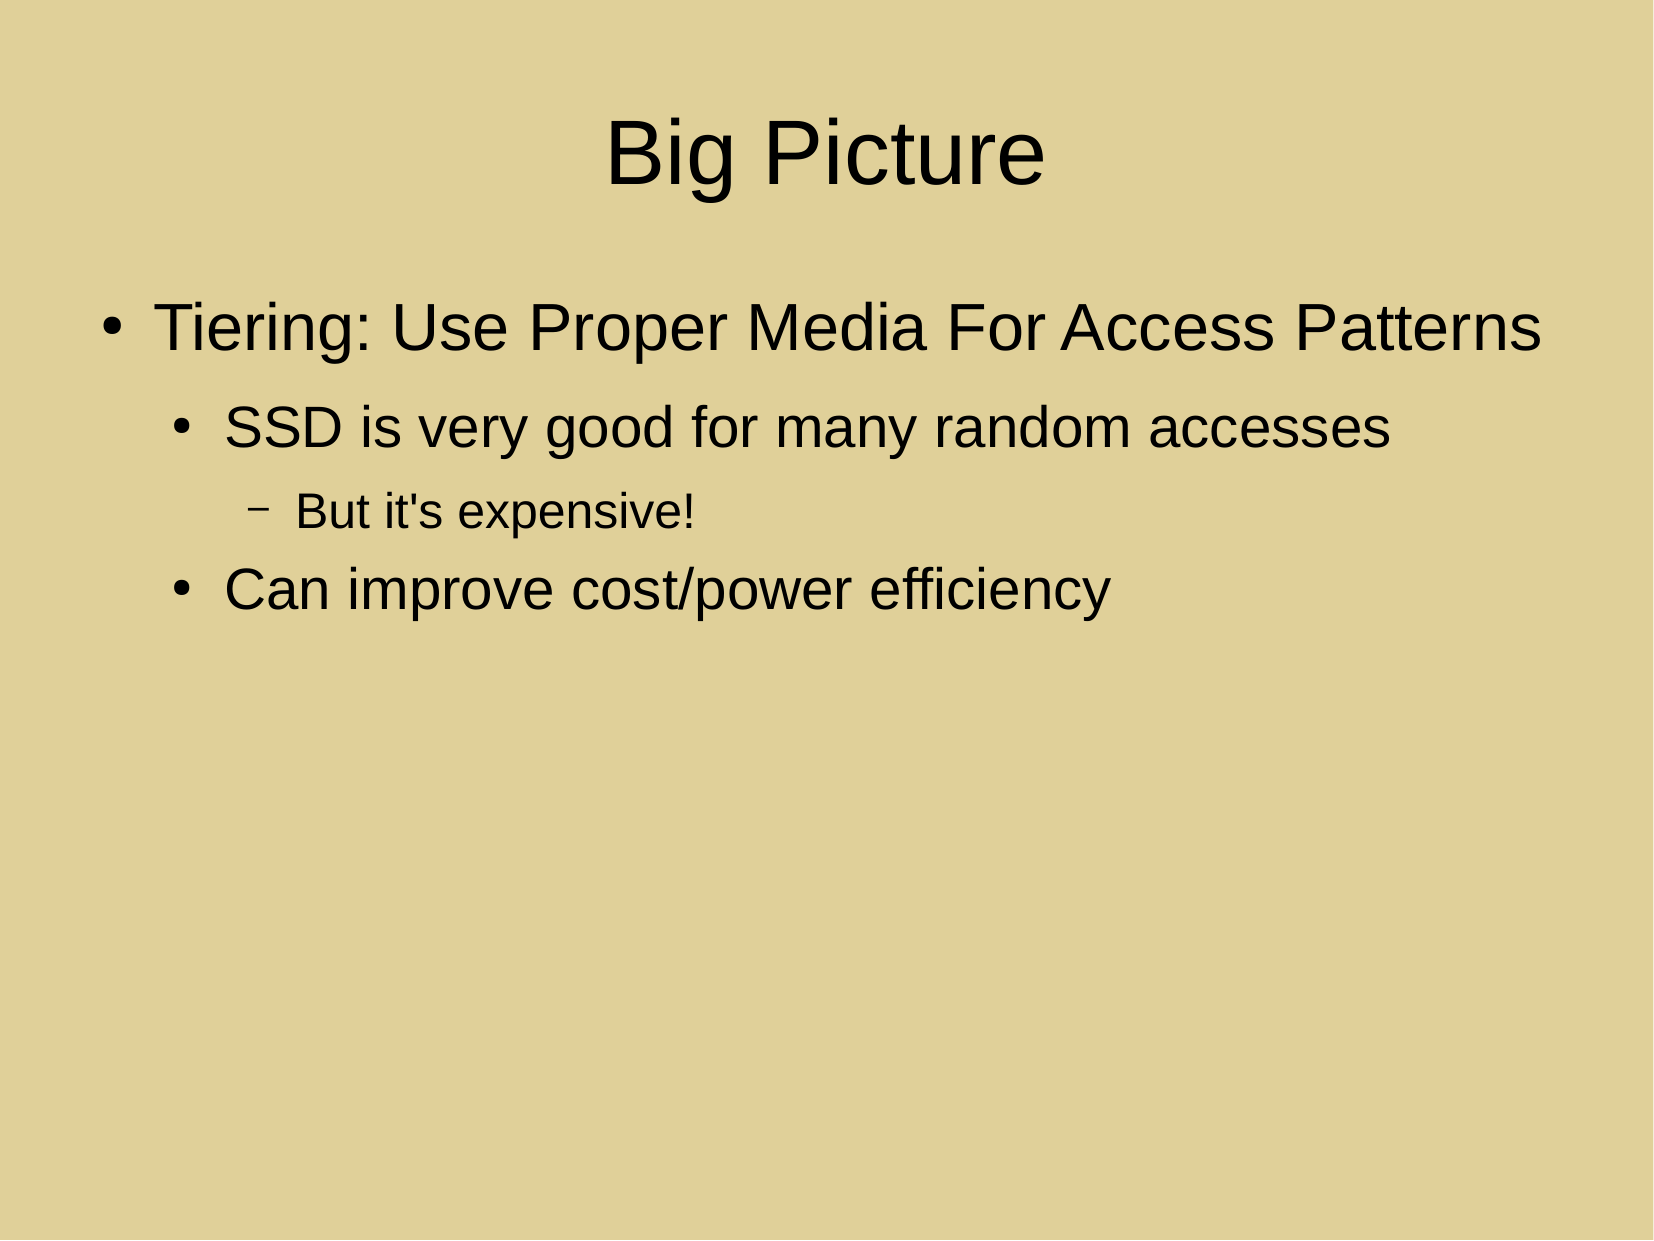

# Big Picture
Tiering: Use Proper Media For Access Patterns
SSD is very good for many random accesses
But it's expensive!
Can improve cost/power efficiency